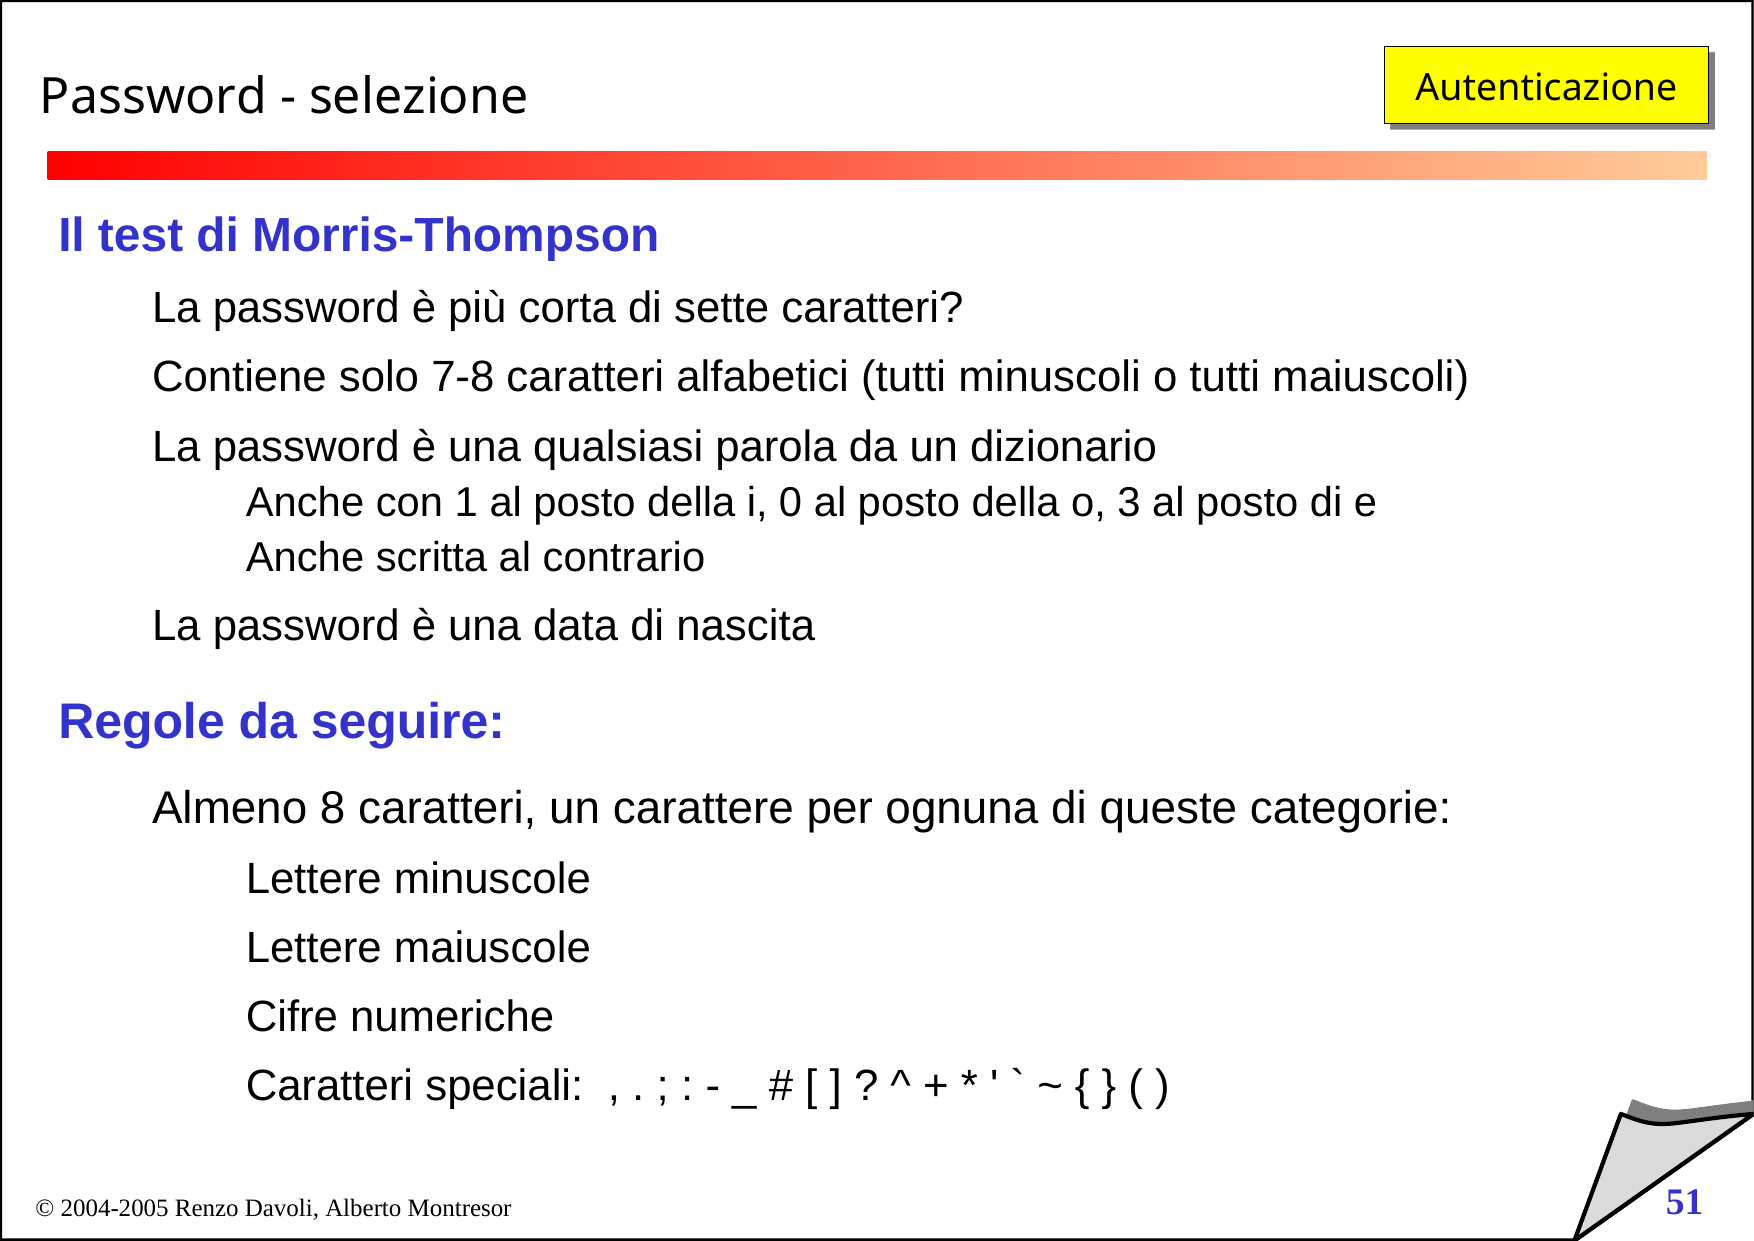

Autenticazione
# Password - selezione
Il test di Morris-Thompson
La password è più corta di sette caratteri?
Contiene solo 7-8 caratteri alfabetici (tutti minuscoli o tutti maiuscoli)
La password è una qualsiasi parola da un dizionario
Anche con 1 al posto della i, 0 al posto della o, 3 al posto di e
Anche scritta al contrario
La password è una data di nascita
Regole da seguire:
Almeno 8 caratteri, un carattere per ognuna di queste categorie:
Lettere minuscole
Lettere maiuscole
Cifre numeriche
Caratteri speciali: , . ; : - _ # [ ] ? ^ + * ' ` ~ { } ( )